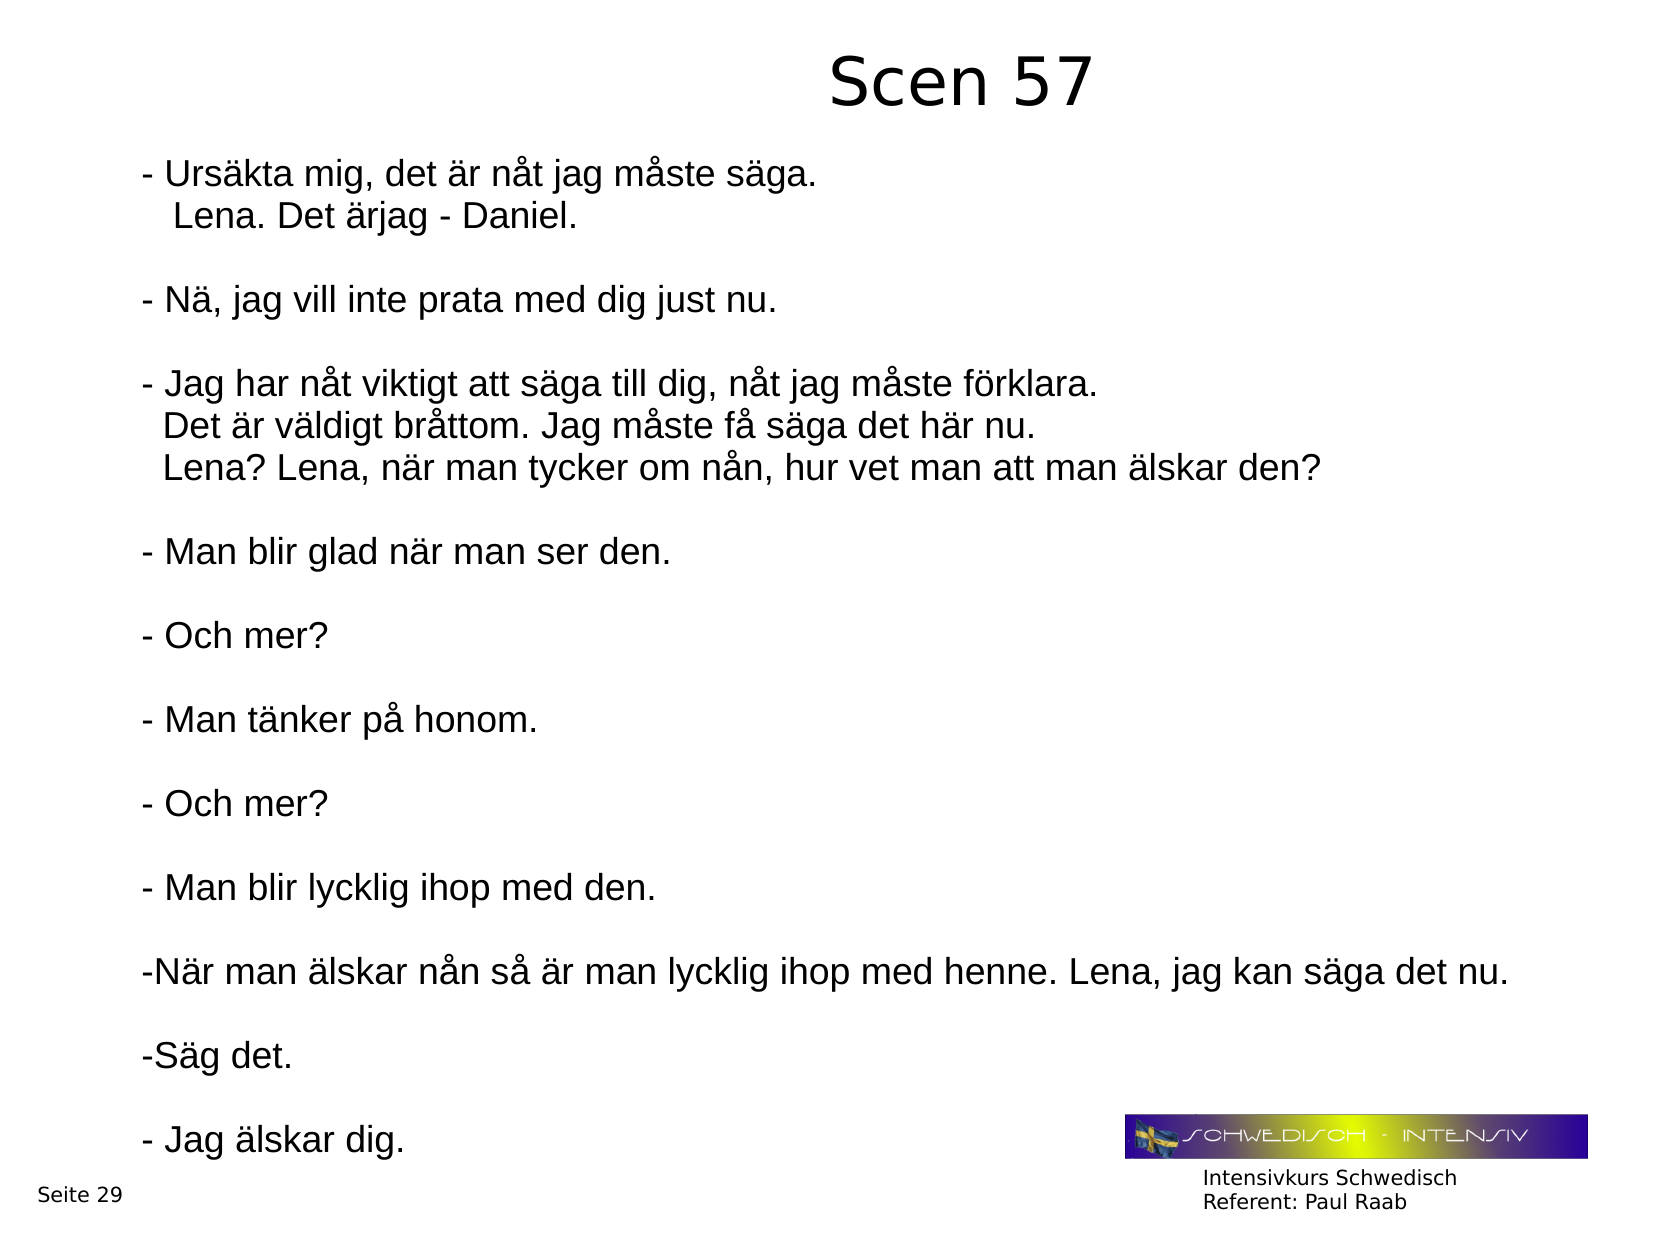

Scen 57
- Ursäkta mig, det är nåt jag måste säga.
 Lena. Det ärjag - Daniel.
- Nä, jag vill inte prata med dig just nu.
- Jag har nåt viktigt att säga till dig, nåt jag måste förklara.
 Det är väldigt bråttom. Jag måste få säga det här nu.
 Lena? Lena, när man tycker om nån, hur vet man att man älskar den?
- Man blir glad när man ser den.
- Och mer?
- Man tänker på honom.
- Och mer?
- Man blir lycklig ihop med den.
-När man älskar nån så är man lycklig ihop med henne. Lena, jag kan säga det nu.
-Säg det.
- Jag älskar dig.